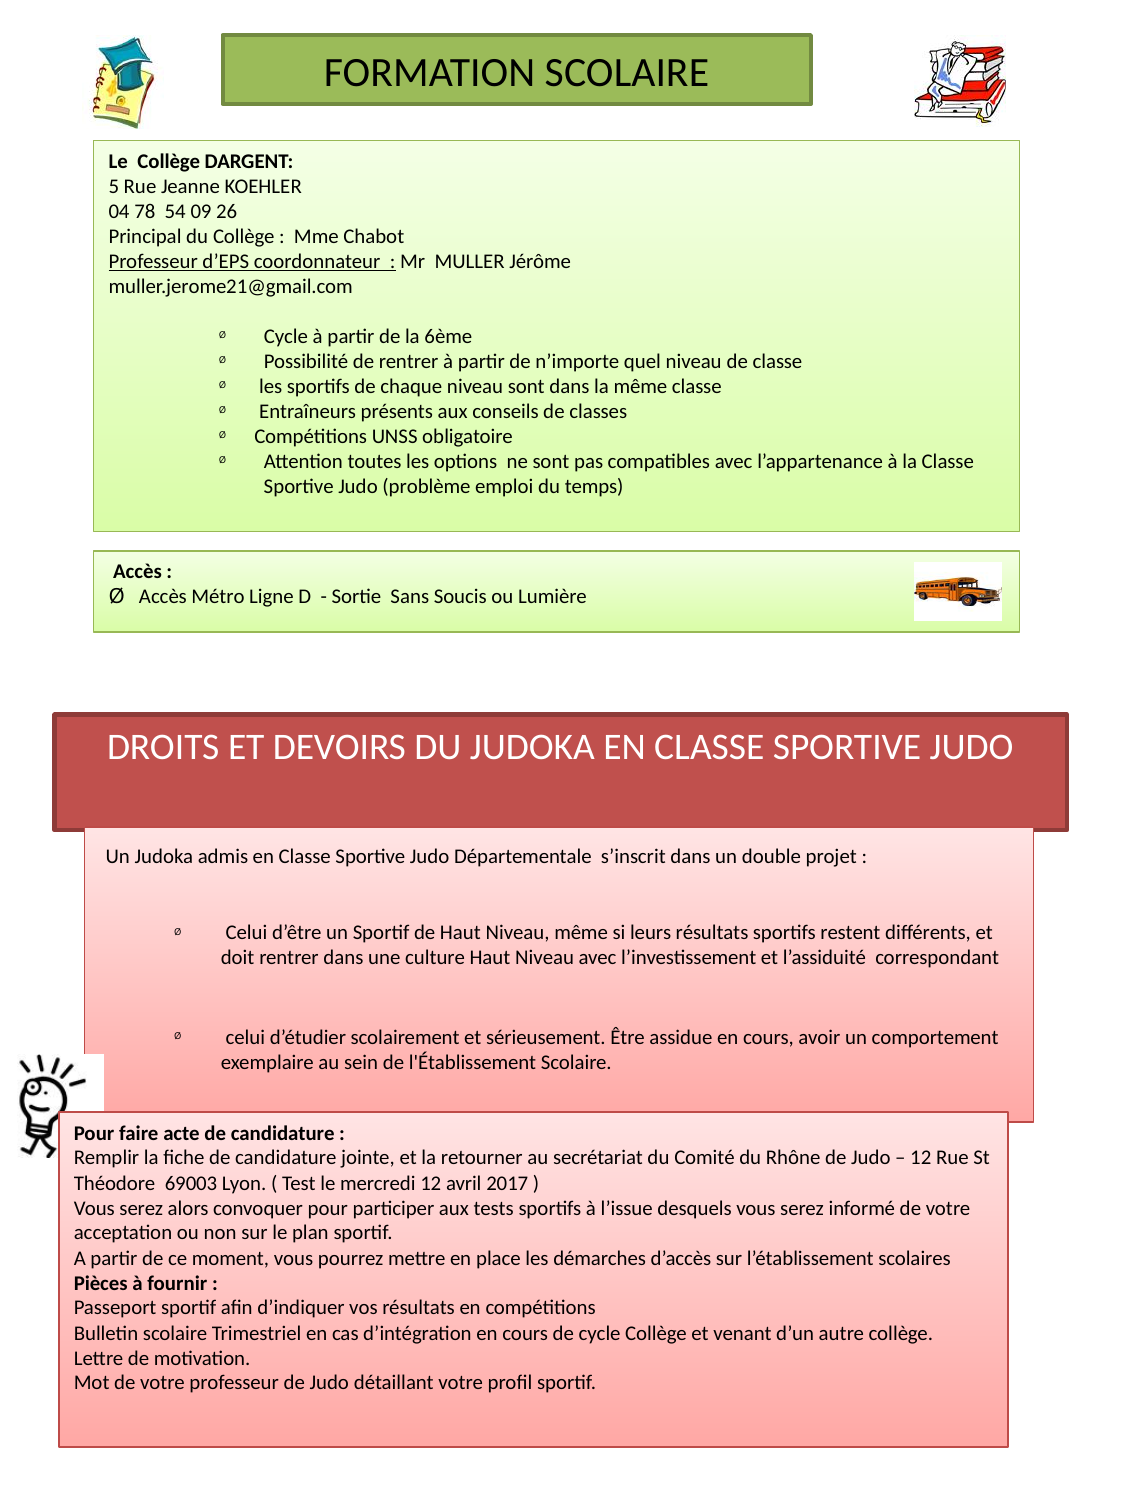

# FORMATION SCOLAIRE
Le Collège DARGENT:
5 Rue Jeanne KOEHLER
04 78 54 09 26
Principal du Collège : Mme Chabot
Professeur d’EPS coordonnateur : Mr MULLER Jérôme
muller.jerome21@gmail.com
 Cycle à partir de la 6ème
 Possibilité de rentrer à partir de n’importe quel niveau de classe
 les sportifs de chaque niveau sont dans la même classe
 Entraîneurs présents aux conseils de classes
Compétitions UNSS obligatoire
 Attention toutes les options ne sont pas compatibles avec l’appartenance à la Classe Sportive Judo (problème emploi du temps)
 Accès :
 Accès Métro Ligne D - Sortie Sans Soucis ou Lumière
DROITS ET DEVOIRS DU JUDOKA EN CLASSE SPORTIVE JUDO
 Un Judoka admis en Classe Sportive Judo Départementale s’inscrit dans un double projet :
 Celui d’être un Sportif de Haut Niveau, même si leurs résultats sportifs restent différents, et doit rentrer dans une culture Haut Niveau avec l’investissement et l’assiduité correspondant
 celui d’étudier scolairement et sérieusement. Être assidue en cours, avoir un comportement exemplaire au sein de l'Établissement Scolaire.
Pour faire acte de candidature :
Remplir la fiche de candidature jointe, et la retourner au secrétariat du Comité du Rhône de Judo – 12 Rue St Théodore 69003 Lyon. ( Test le mercredi 12 avril 2017 )
Vous serez alors convoquer pour participer aux tests sportifs à l’issue desquels vous serez informé de votre acceptation ou non sur le plan sportif.
A partir de ce moment, vous pourrez mettre en place les démarches d’accès sur l’établissement scolaires
Pièces à fournir :
Passeport sportif afin d’indiquer vos résultats en compétitions
Bulletin scolaire Trimestriel en cas d’intégration en cours de cycle Collège et venant d’un autre collège.
Lettre de motivation.
Mot de votre professeur de Judo détaillant votre profil sportif.